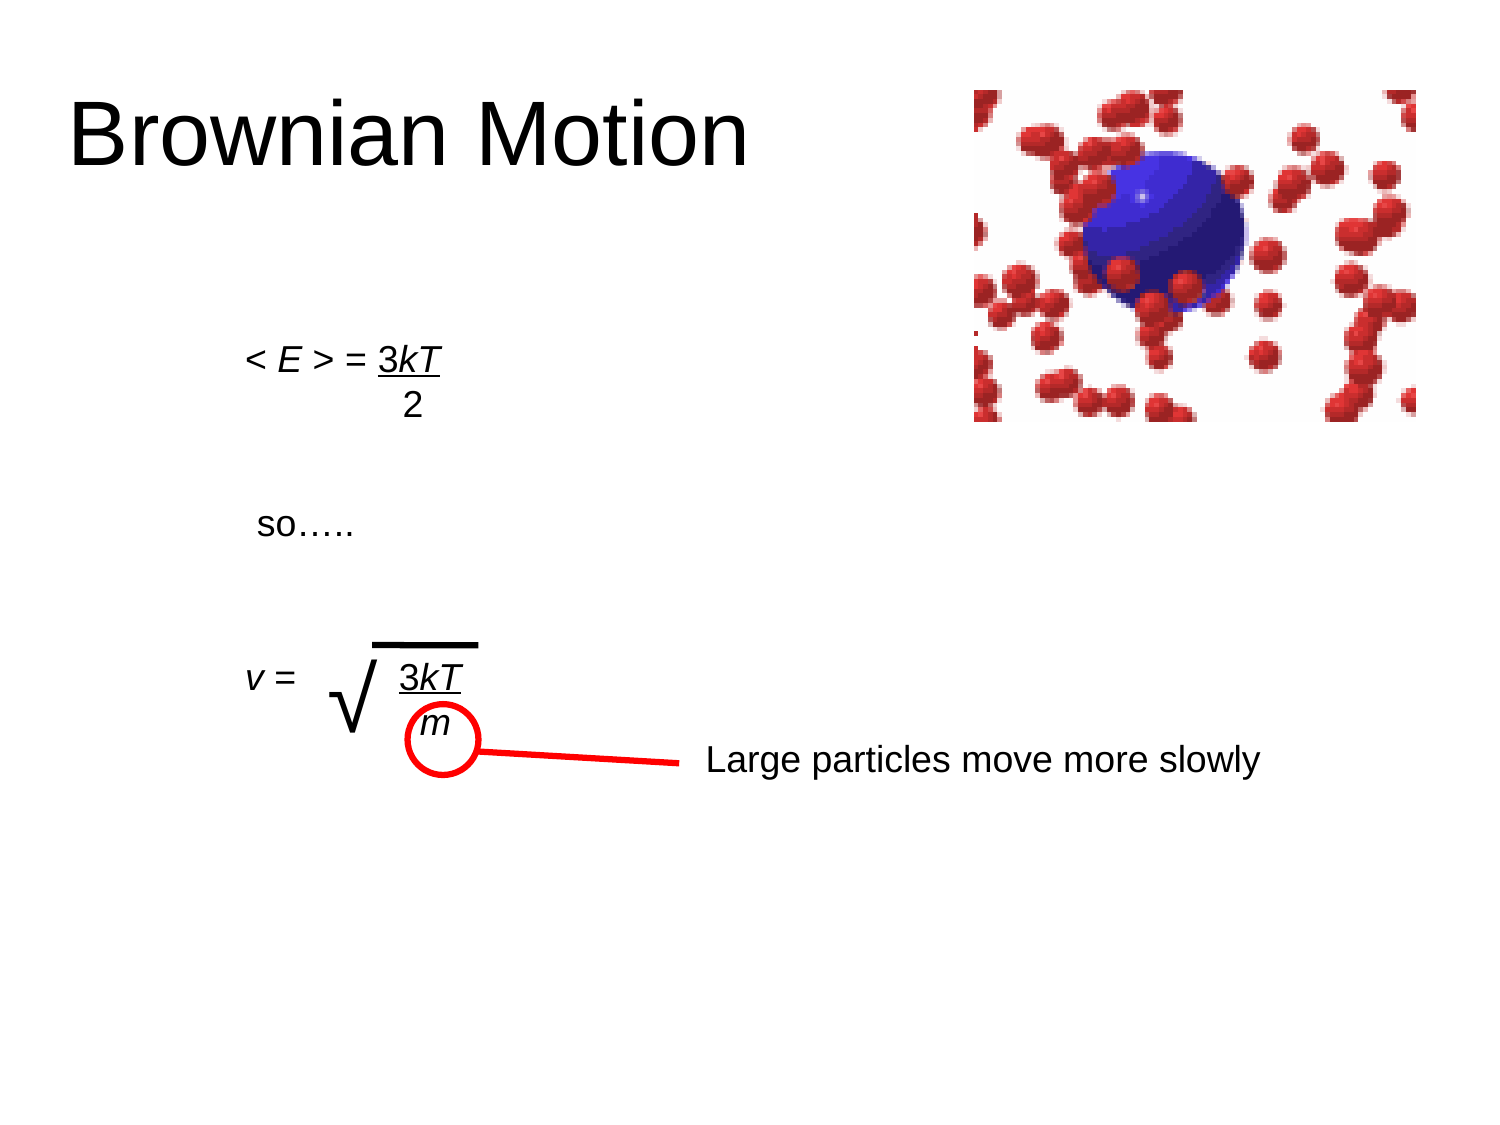

Brownian Motion
< E > = 3kT
 2
so…..
√
v =
3kT
 m
Large particles move more slowly